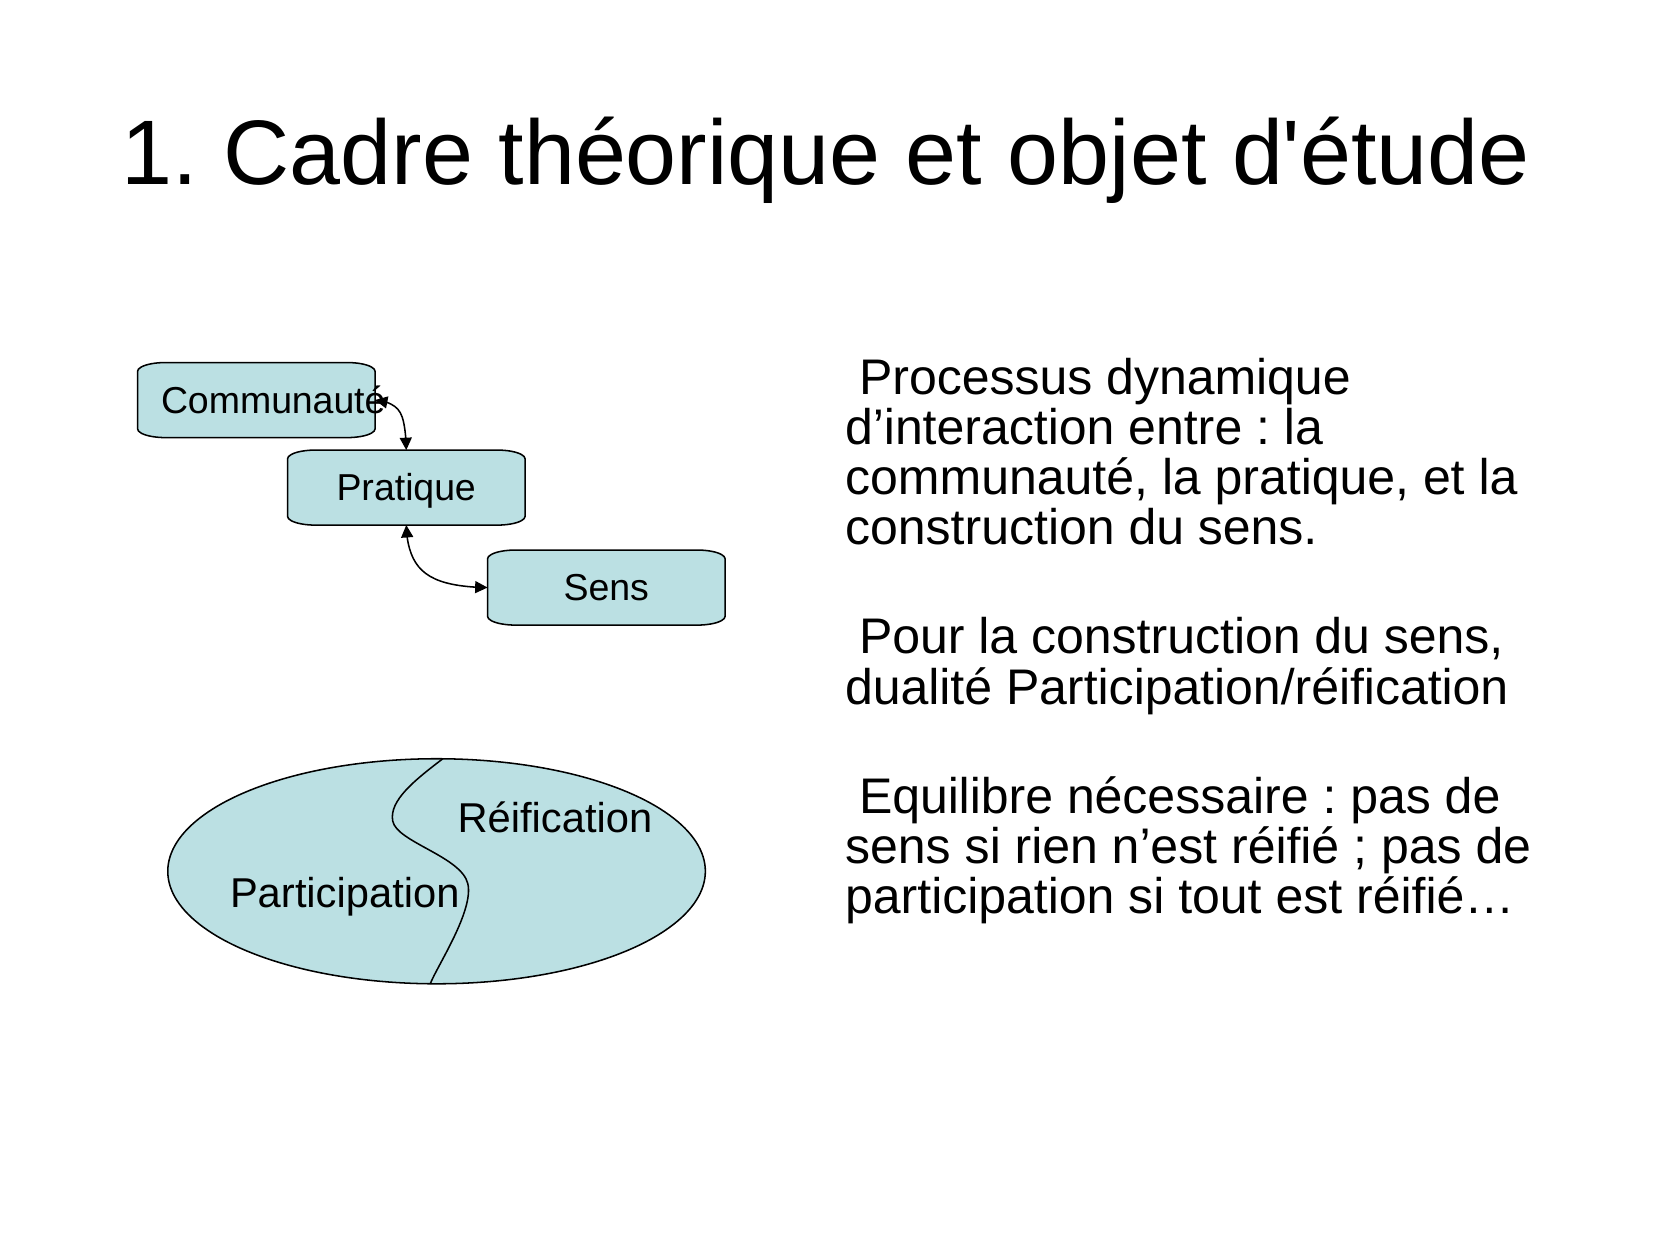

# 1. Cadre théorique et objet d'étude
 Processus dynamique d’interaction entre : la communauté, la pratique, et la construction du sens.
 Pour la construction du sens, dualité Participation/réification
 Equilibre nécessaire : pas de sens si rien n’est réifié ; pas de participation si tout est réifié…
Communauté
Pratique
Sens
Réification
Participation